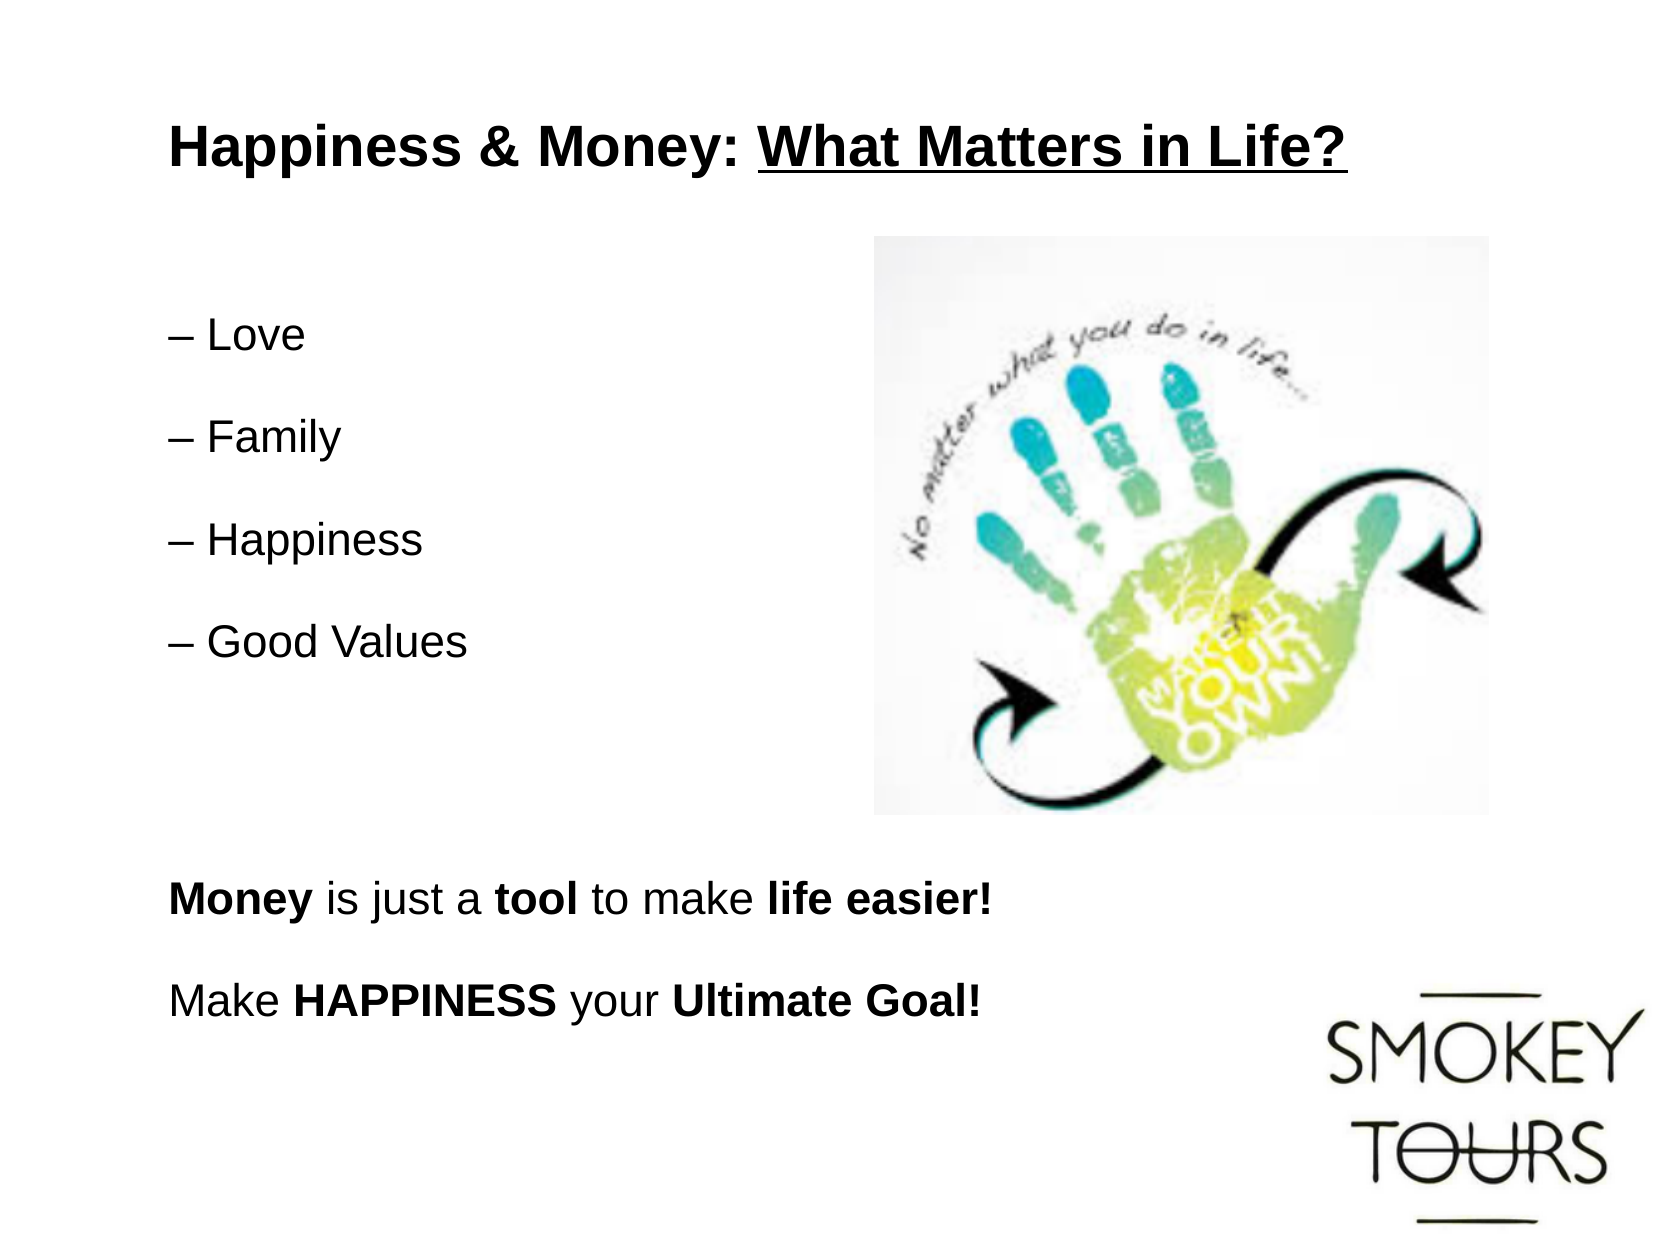

Happiness & Money: What Matters in Life?
– Love
– Family
– Happiness
– Good Values
Money is just a tool to make life easier!
Make HAPPINESS your Ultimate Goal!